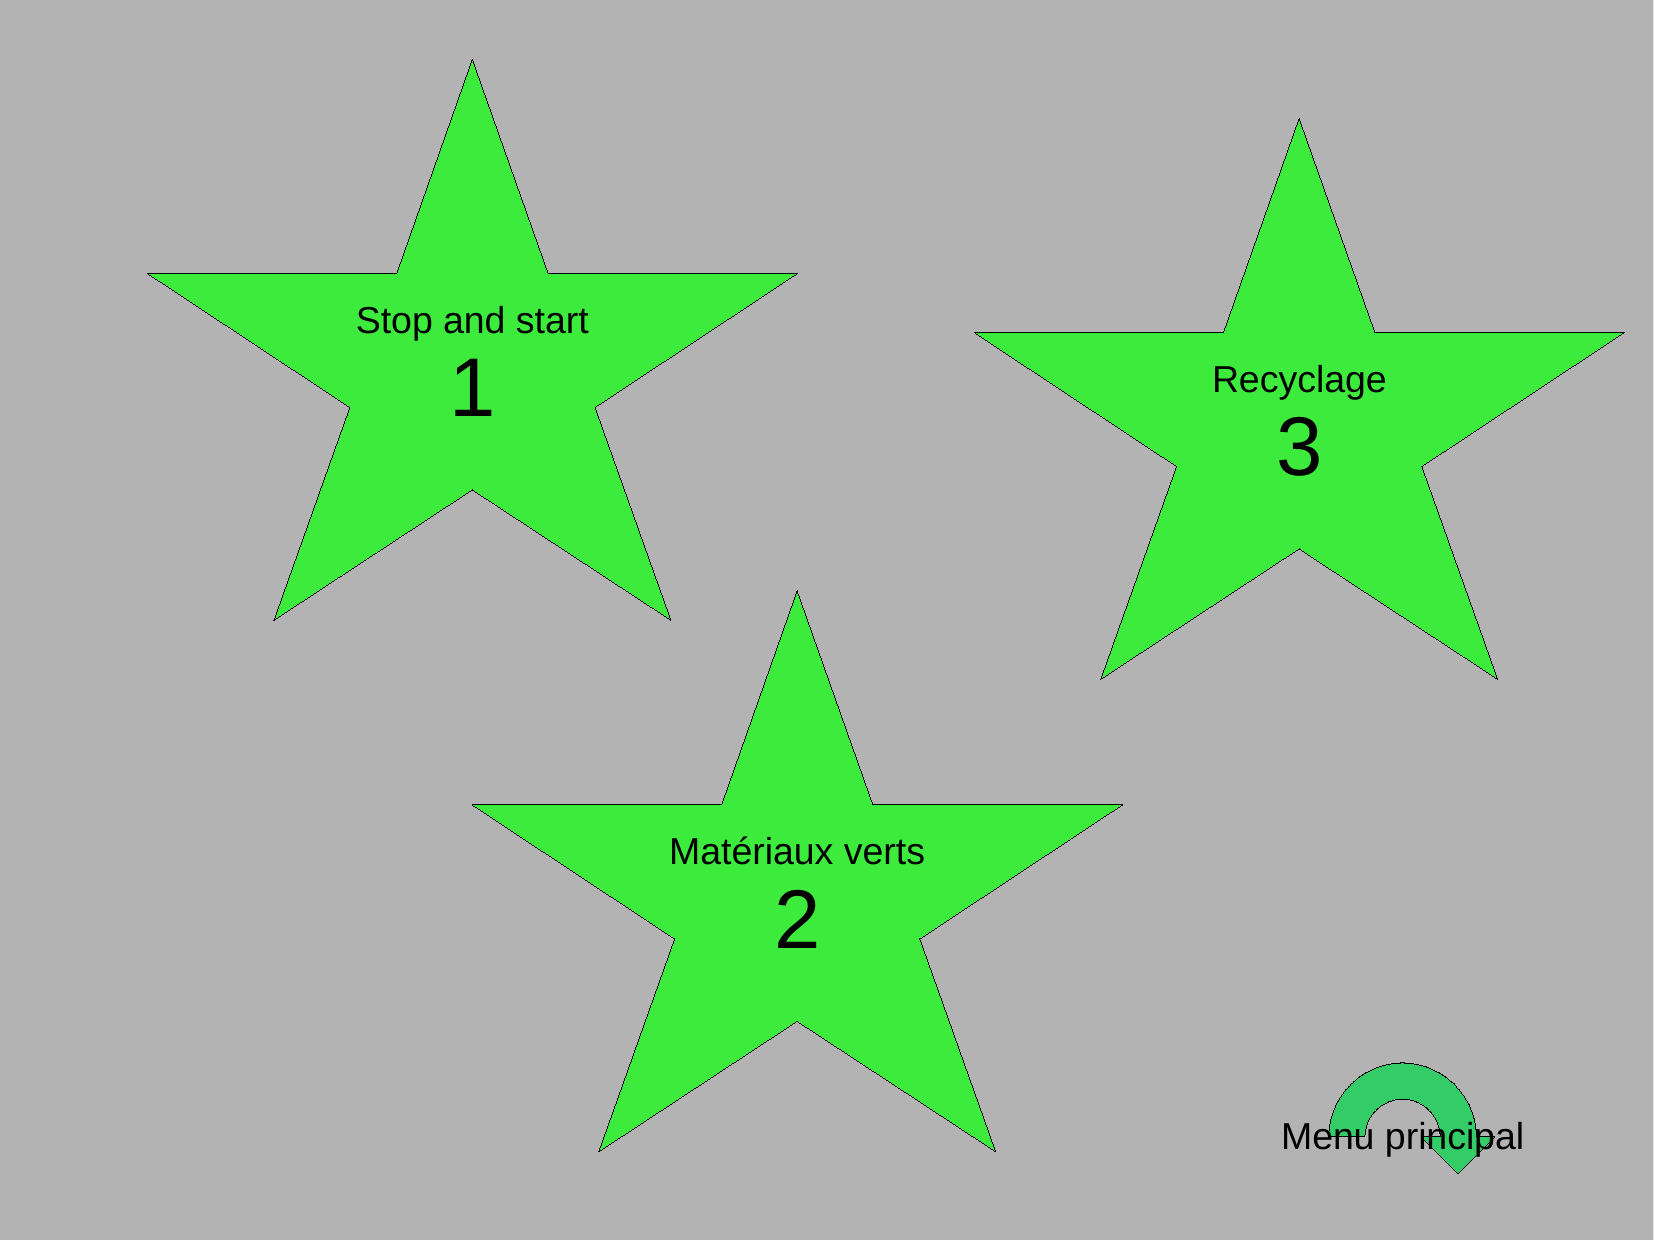

Stop and start
1
Recyclage
3
Matériaux verts
2
Menu principal